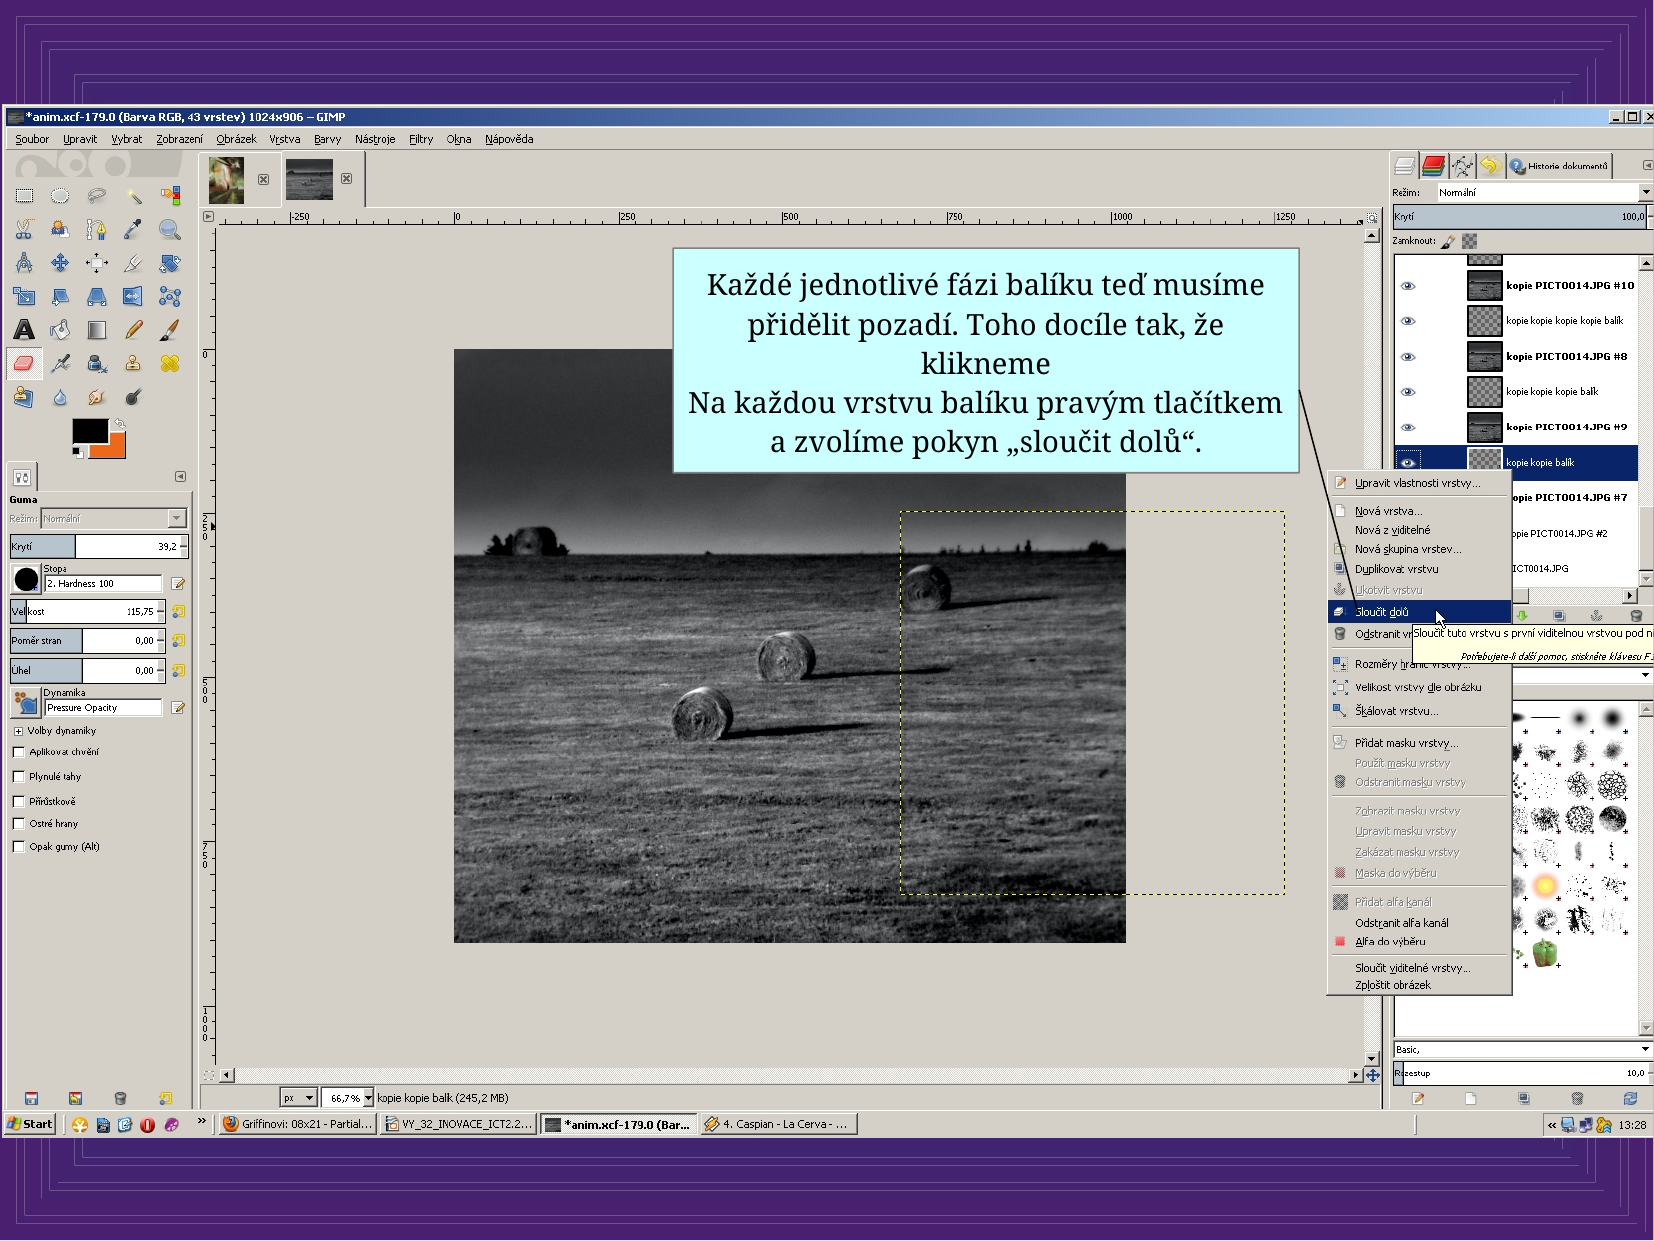

Každé jednotlivé fázi balíku teď musíme
přidělit pozadí. Toho docíle tak, že klikneme
Na každou vrstvu balíku pravým tlačítkem
a zvolíme pokyn „sloučit dolů“.